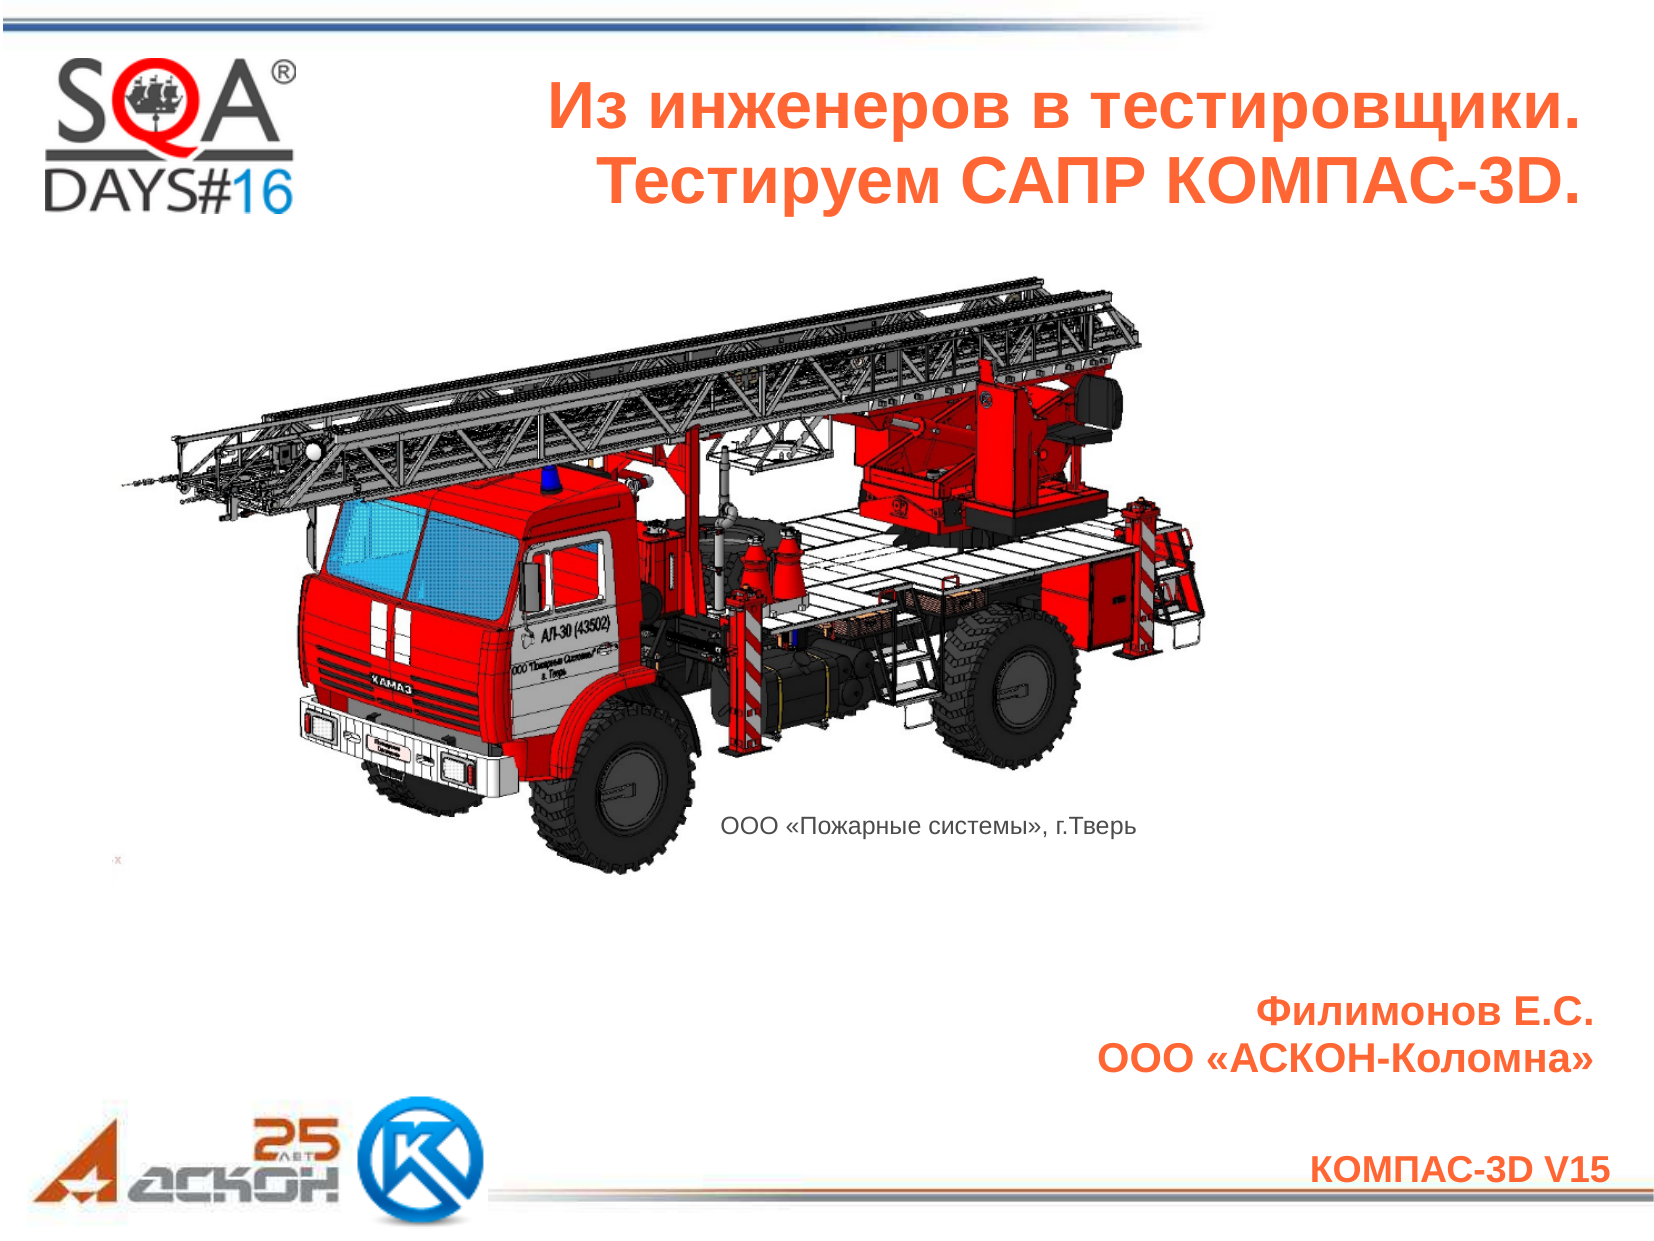

# Из инженеров в тестировщики. Тестируем САПР КОМПАС-3D.
ООО «Пожарные системы», г.Тверь
Филимонов Е.С.
ООО «АСКОН-Коломна»